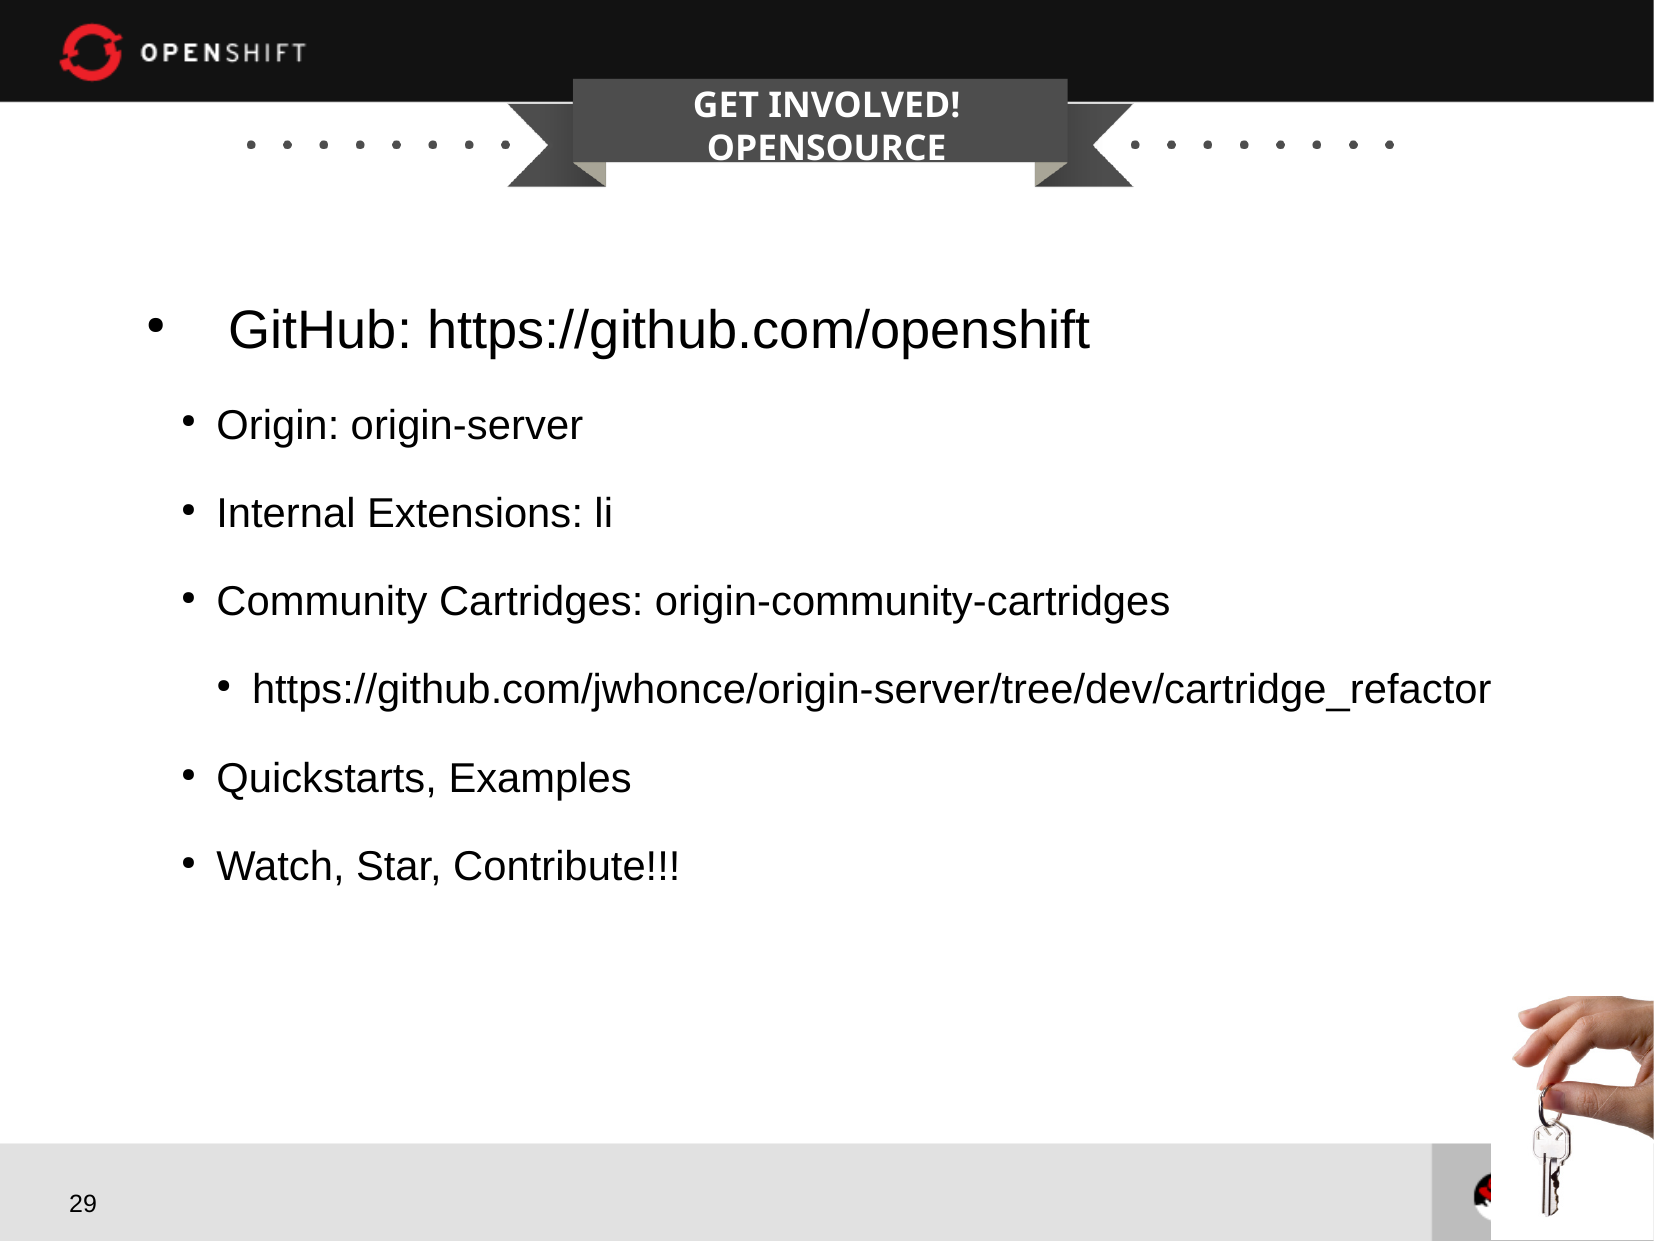

GET INVOLVED!
OPENSOURCE
GitHub: https://github.com/openshift
Origin: origin-server
Internal Extensions: li
Community Cartridges: origin-community-cartridges
https://github.com/jwhonce/origin-server/tree/dev/cartridge_refactor
Quickstarts, Examples
Watch, Star, Contribute!!!